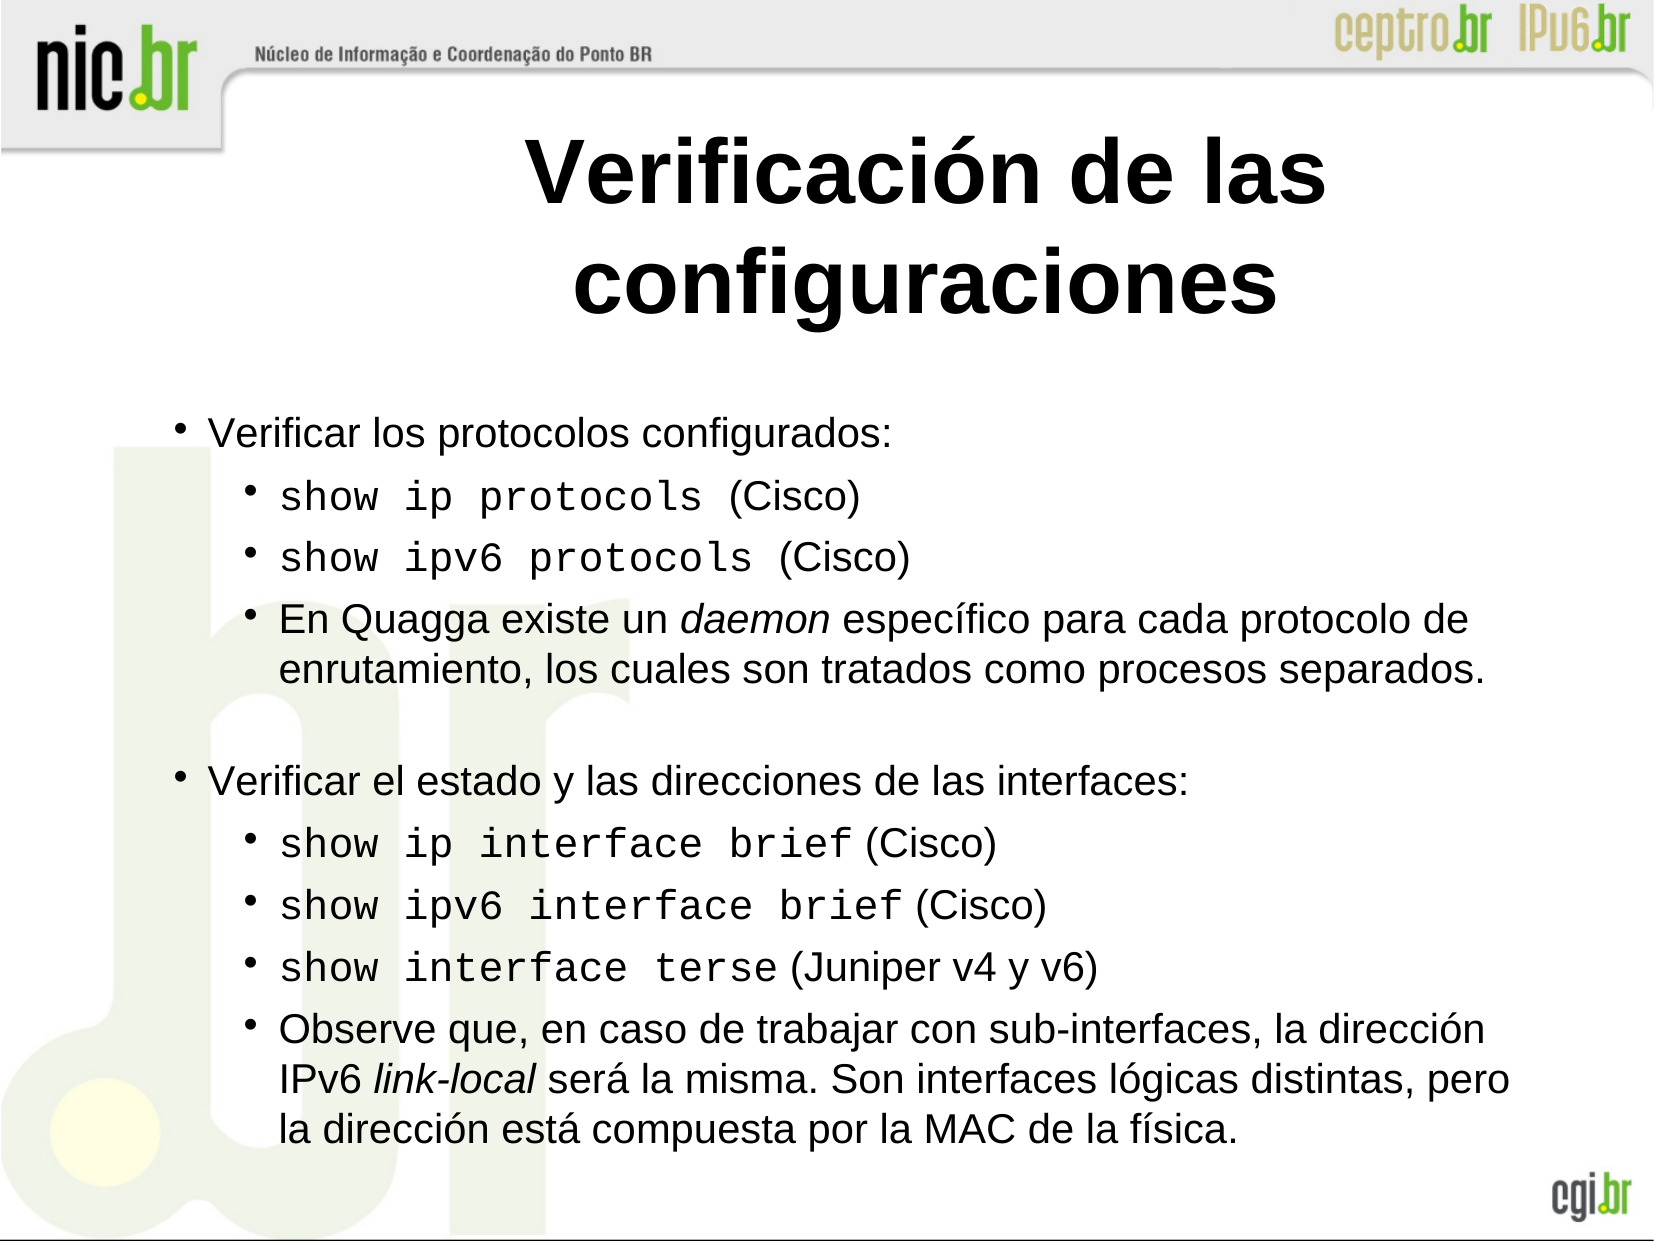

Verificación de las configuraciones
Verificar los protocolos configurados:
show ip protocols (Cisco)
show ipv6 protocols (Cisco)
En Quagga existe un daemon específico para cada protocolo de enrutamiento, los cuales son tratados como procesos separados.
Verificar el estado y las direcciones de las interfaces:
show ip interface brief (Cisco)
show ipv6 interface brief (Cisco)
show interface terse (Juniper v4 y v6)
Observe que, en caso de trabajar con sub-interfaces, la dirección IPv6 link-local será la misma. Son interfaces lógicas distintas, pero la dirección está compuesta por la MAC de la física.